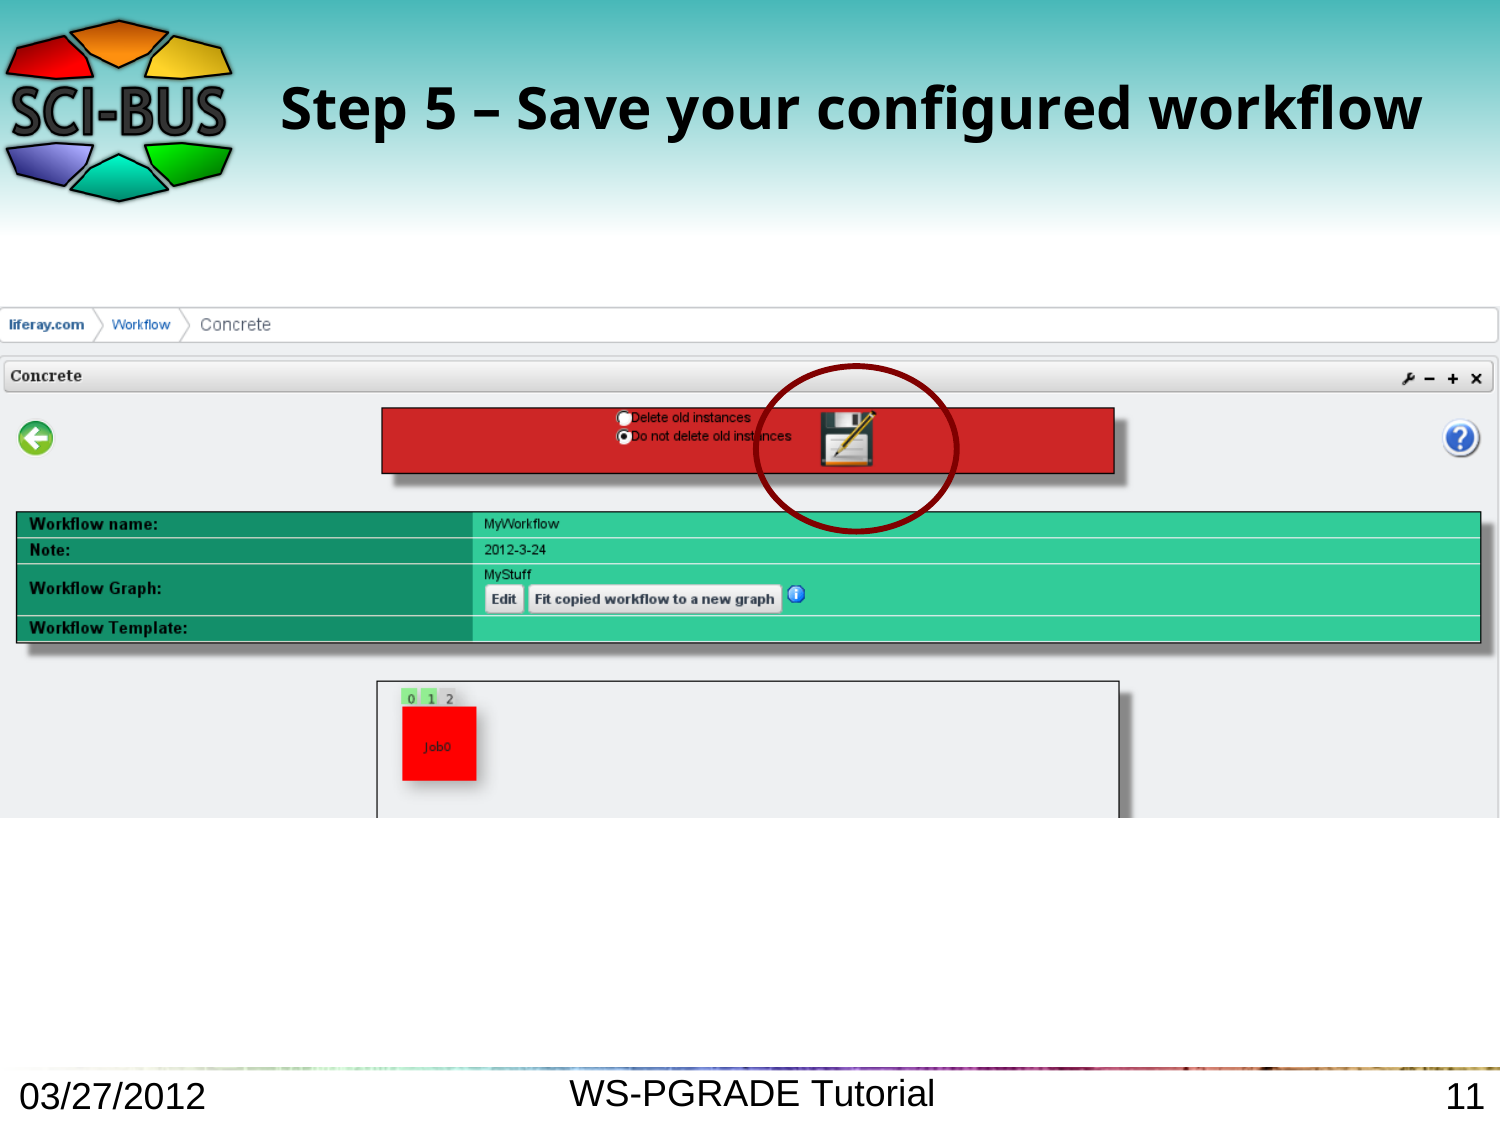

# Step 5 – Save your configured workflow
Footer
5/29/2006
11